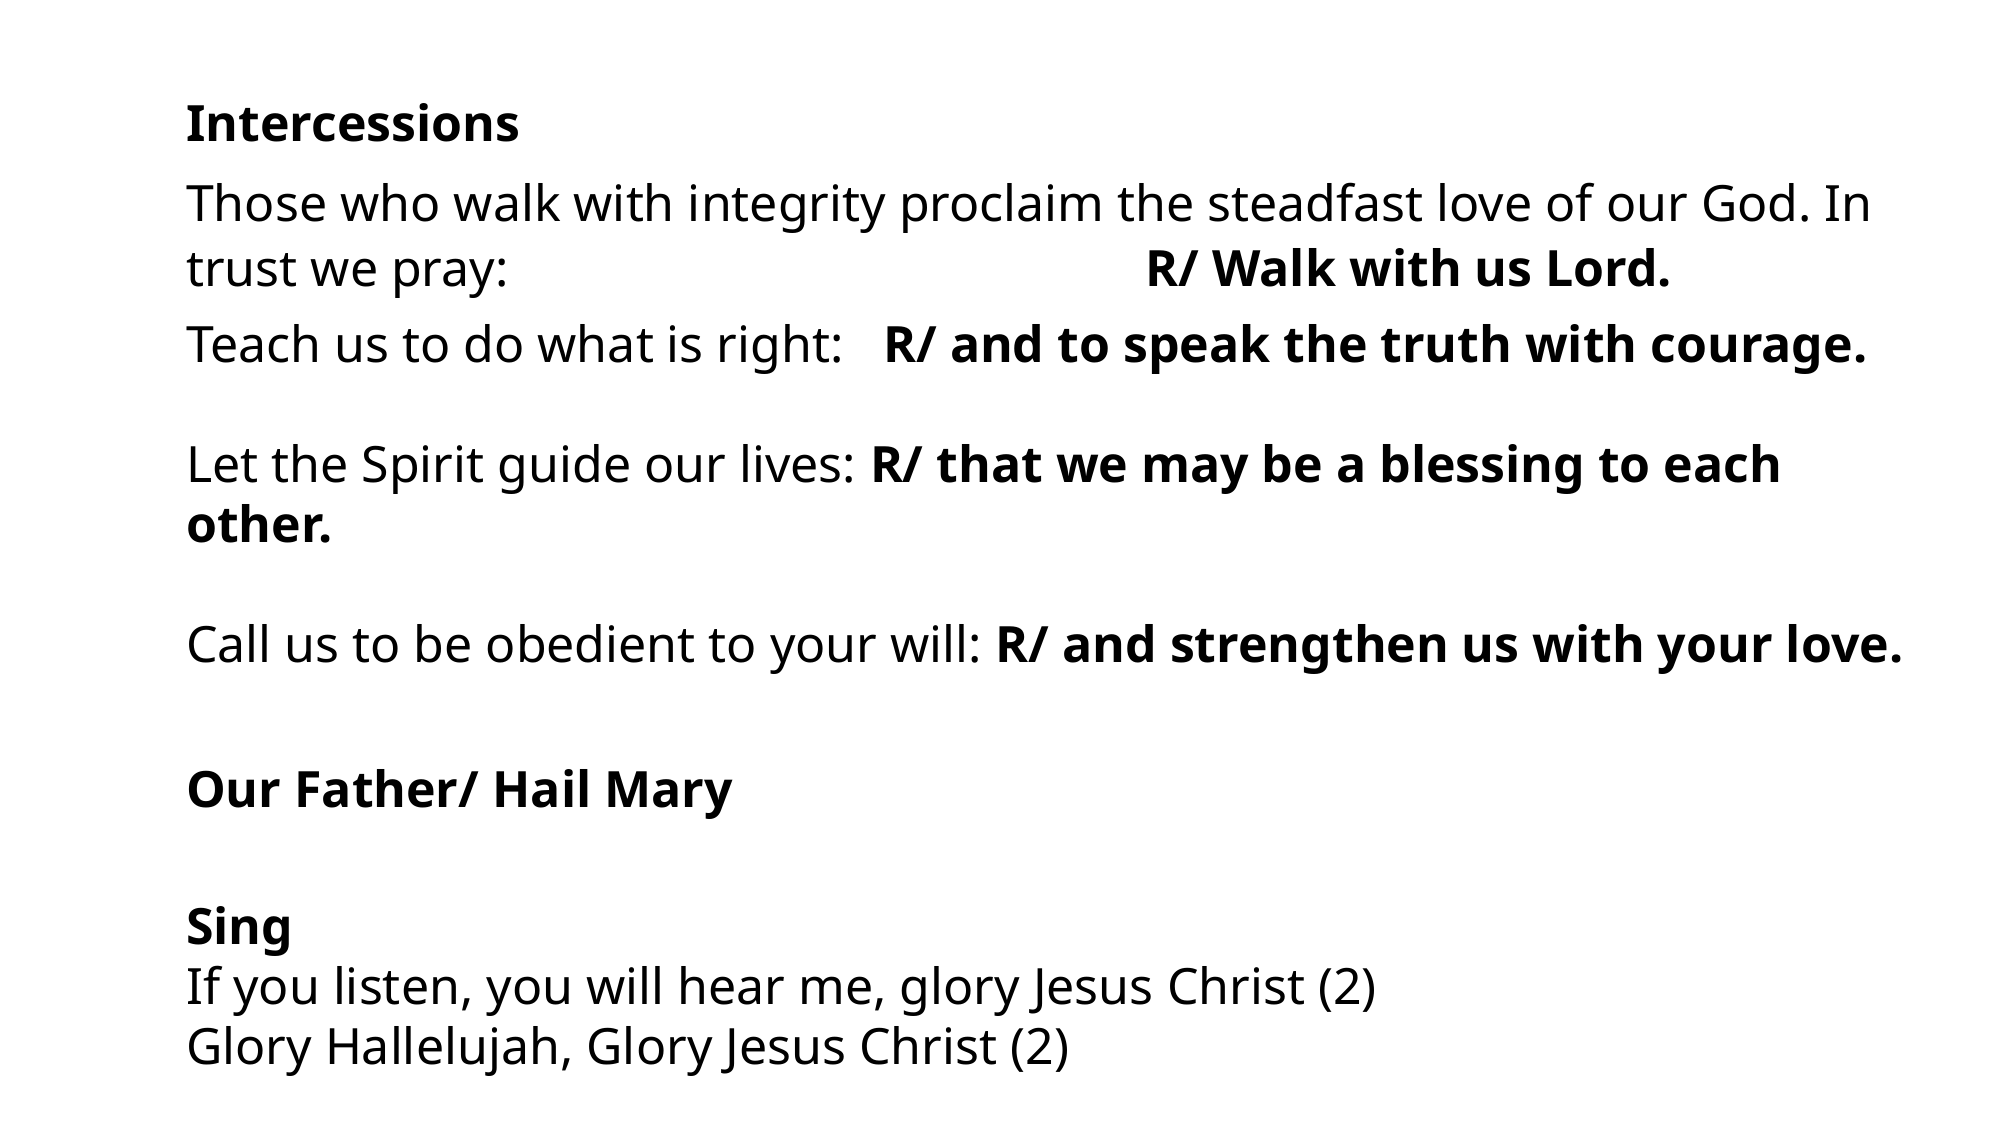

Intercessions
Those who walk with integrity proclaim the steadfast love of our God. In trust we pray: R/ Walk with us Lord.
Teach us to do what is right: R/ and to speak the truth with courage.
Let the Spirit guide our lives: R/ that we may be a blessing to each other.
Call us to be obedient to your will: R/ and strengthen us with your love.
Our Father/ Hail Mary
Sing
If you listen, you will hear me, glory Jesus Christ (2)
Glory Hallelujah, Glory Jesus Christ (2)